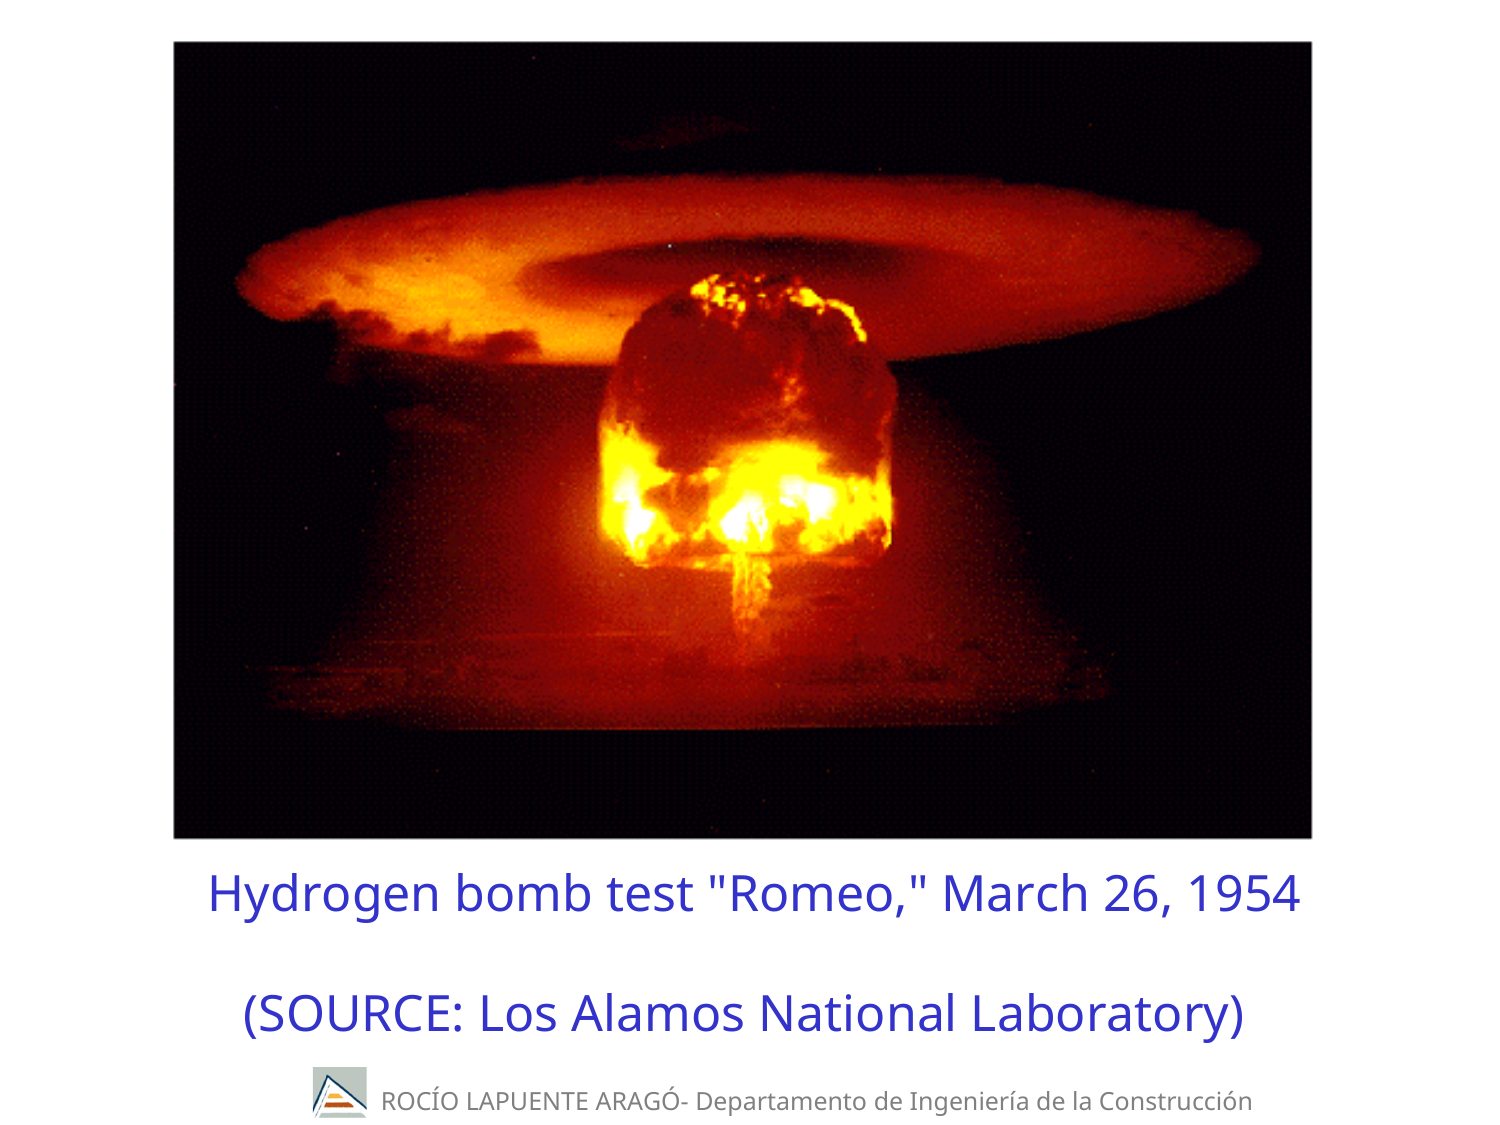

Hydrogen bomb test "Romeo," March 26, 1954
(SOURCE: Los Alamos National Laboratory)